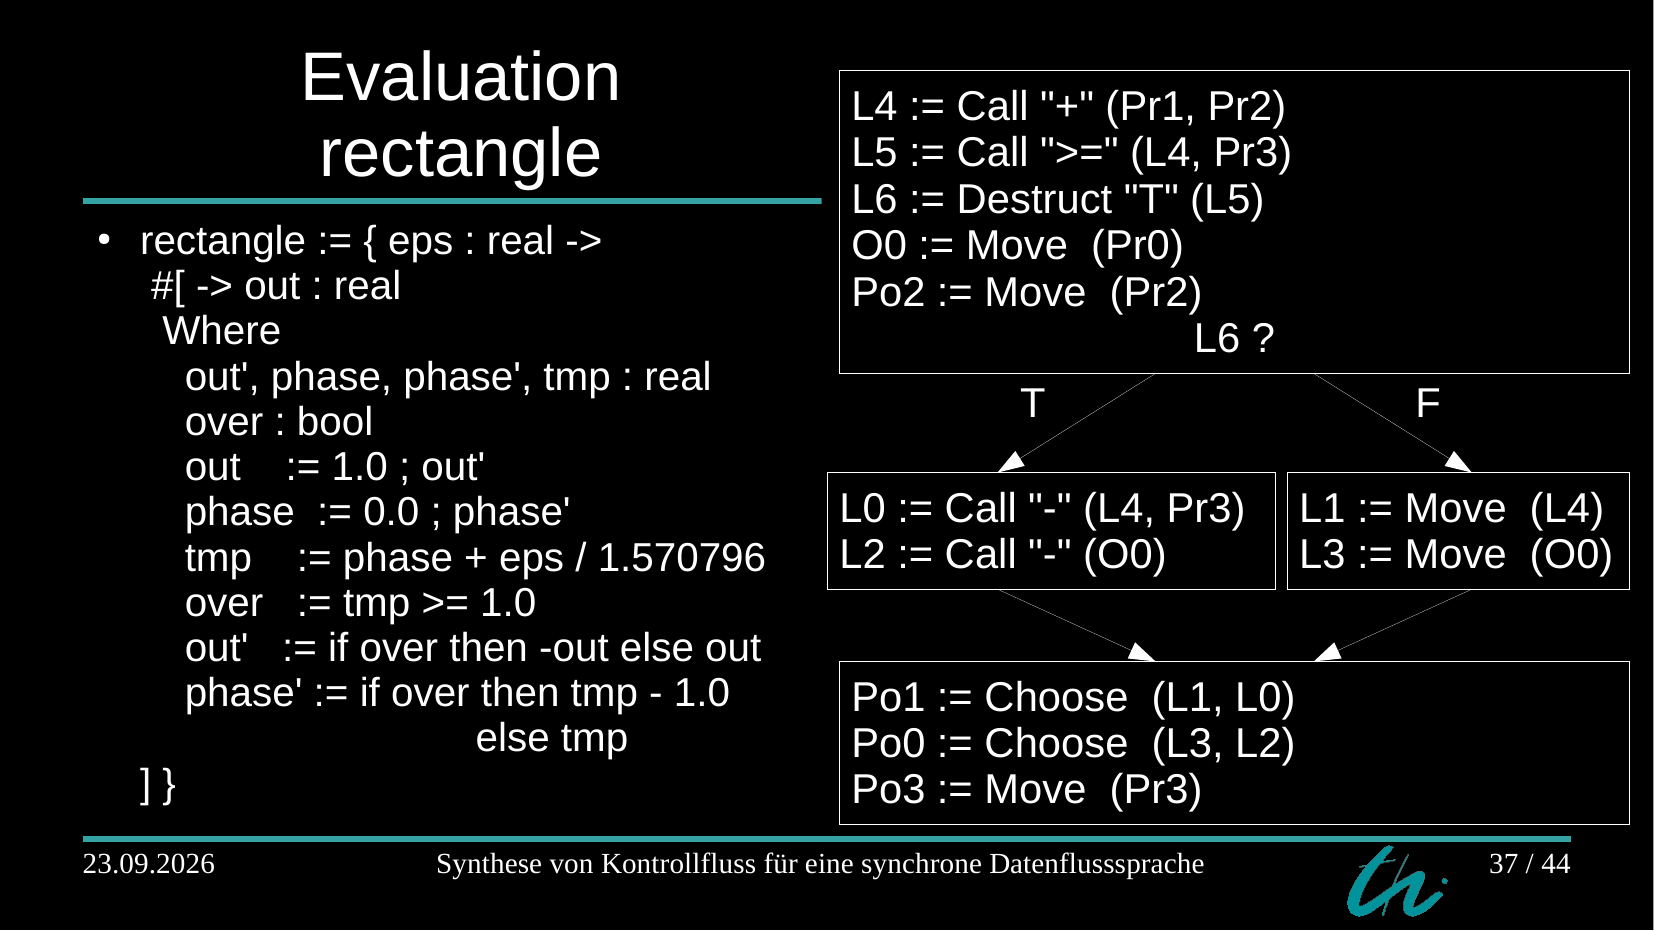

# Evaluation rectangle
L4 := Call "+" (Pr1, Pr2)
L5 := Call ">=" (L4, Pr3)
L6 := Destruct "T" (L5)
O0 := Move (Pr0)
Po2 := Move (Pr2)
L6 ?
T
F
L0 := Call "-" (L4, Pr3)
L2 := Call "-" (O0)
L1 := Move (L4)
L3 := Move (O0)
Po1 := Choose (L1, L0)
Po0 := Choose (L3, L2)
Po3 := Move (Pr3)
rectangle := { eps : real ->
 #[ -> out : real
 Where
 out', phase, phase', tmp : real
 over : bool
 out := 1.0 ; out'
 phase := 0.0 ; phase'
 tmp := phase + eps / 1.570796
 over := tmp >= 1.0
 out' := if over then -out else out
 phase' := if over then tmp - 1.0 else tmp
] }
Synthese von Kontrollfluss für eine synchrone Datenflusssprache
37